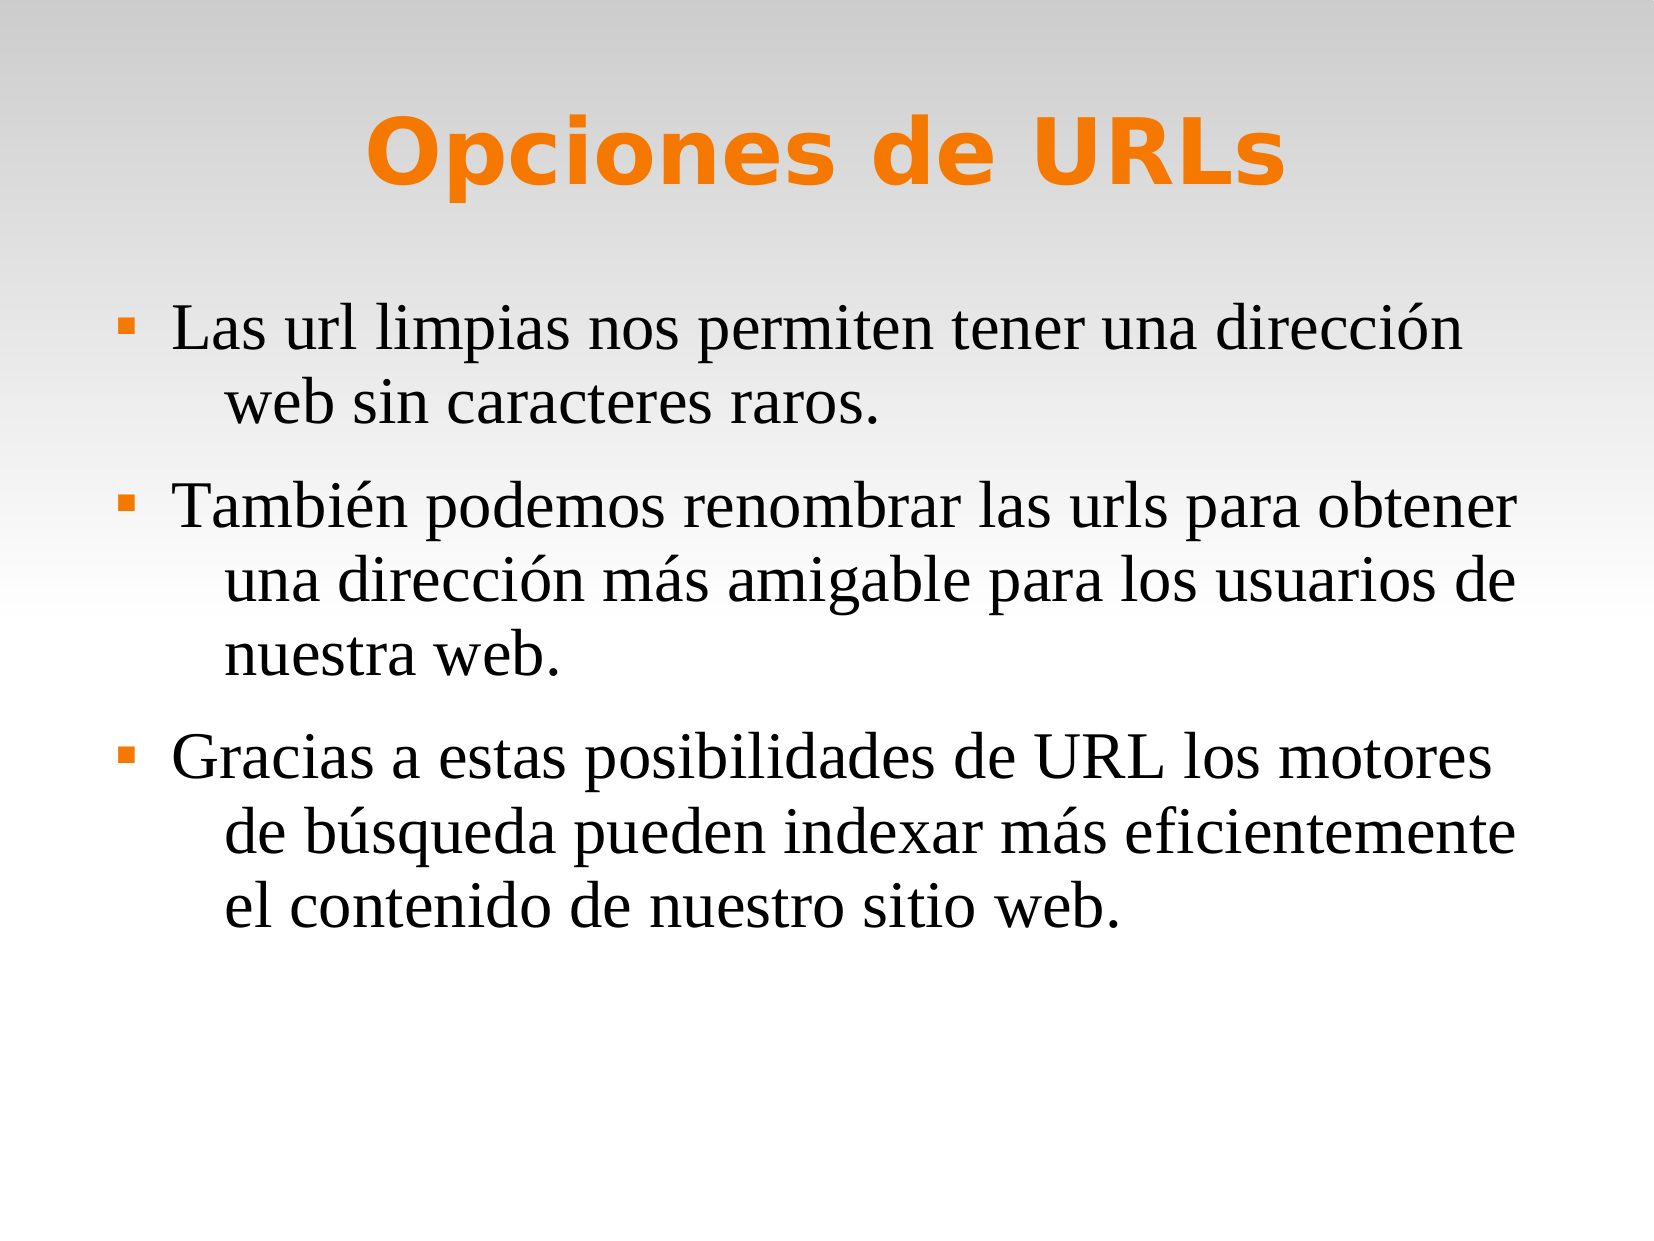

# Opciones de URLs
Las url limpias nos permiten tener una dirección web sin caracteres raros.
También podemos renombrar las urls para obtener una dirección más amigable para los usuarios de nuestra web.
Gracias a estas posibilidades de URL los motores de búsqueda pueden indexar más eficientemente el contenido de nuestro sitio web.